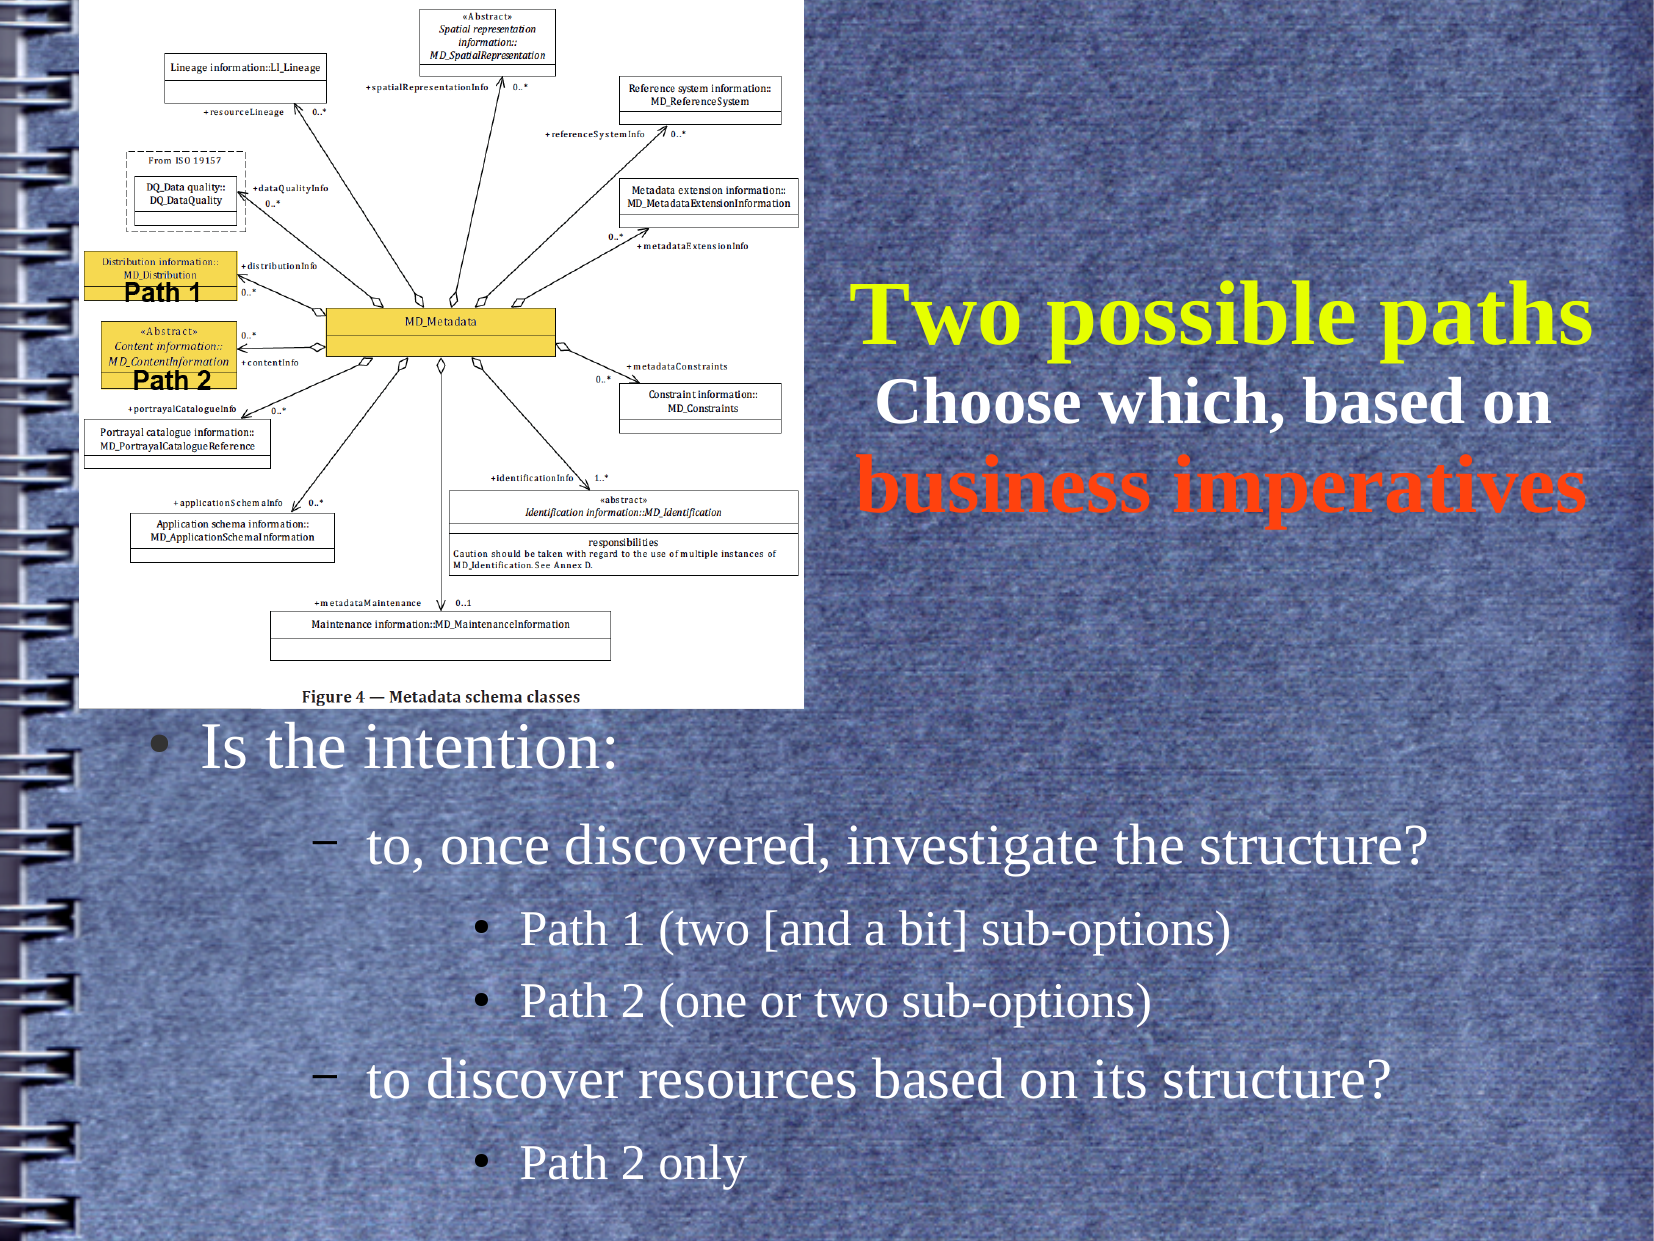

# Two possible paths Choose which, based on business imperatives
Is the intention:
to, once discovered, investigate the structure?
Path 1 (two [and a bit] sub-options)
Path 2 (one or two sub-options)
to discover resources based on its structure?
Path 2 only